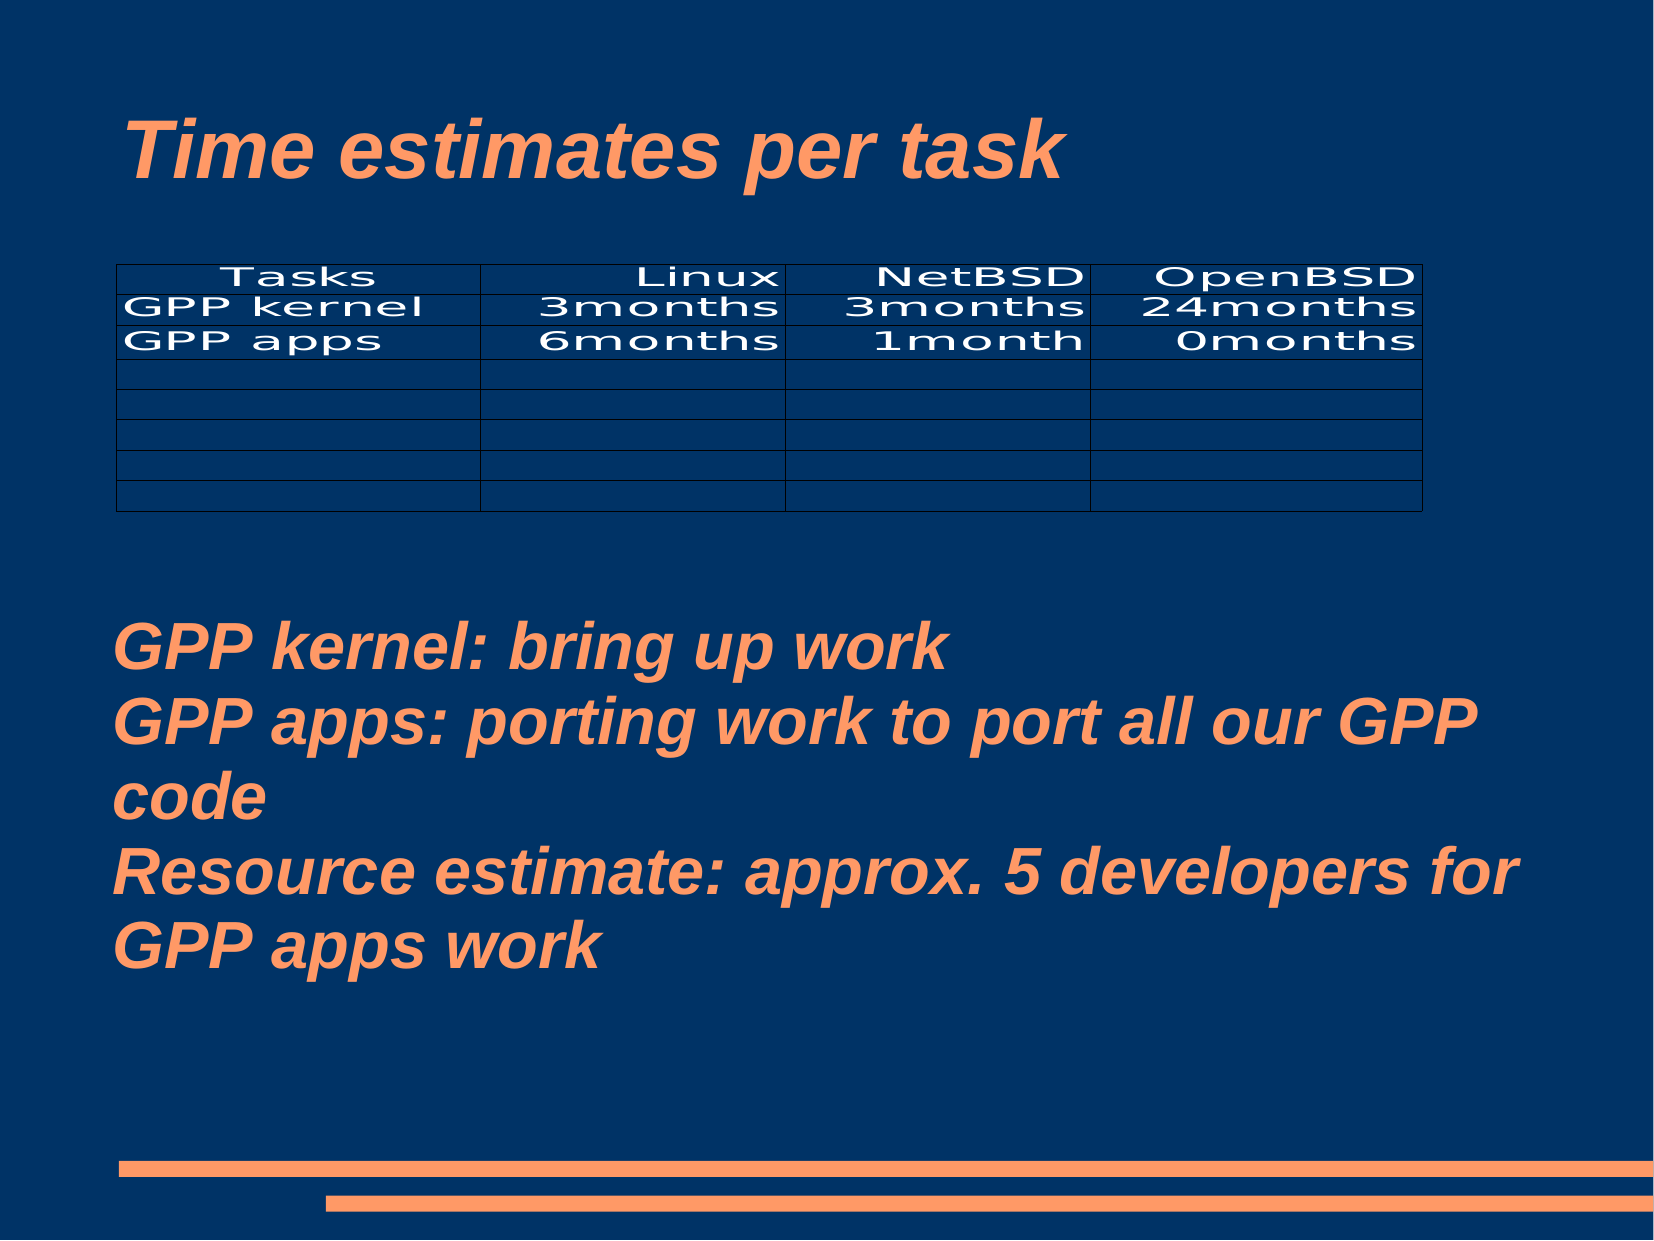

# Time estimates per task
GPP kernel: bring up work
GPP apps: porting work to port all our GPP code
Resource estimate: approx. 5 developers for GPP apps work